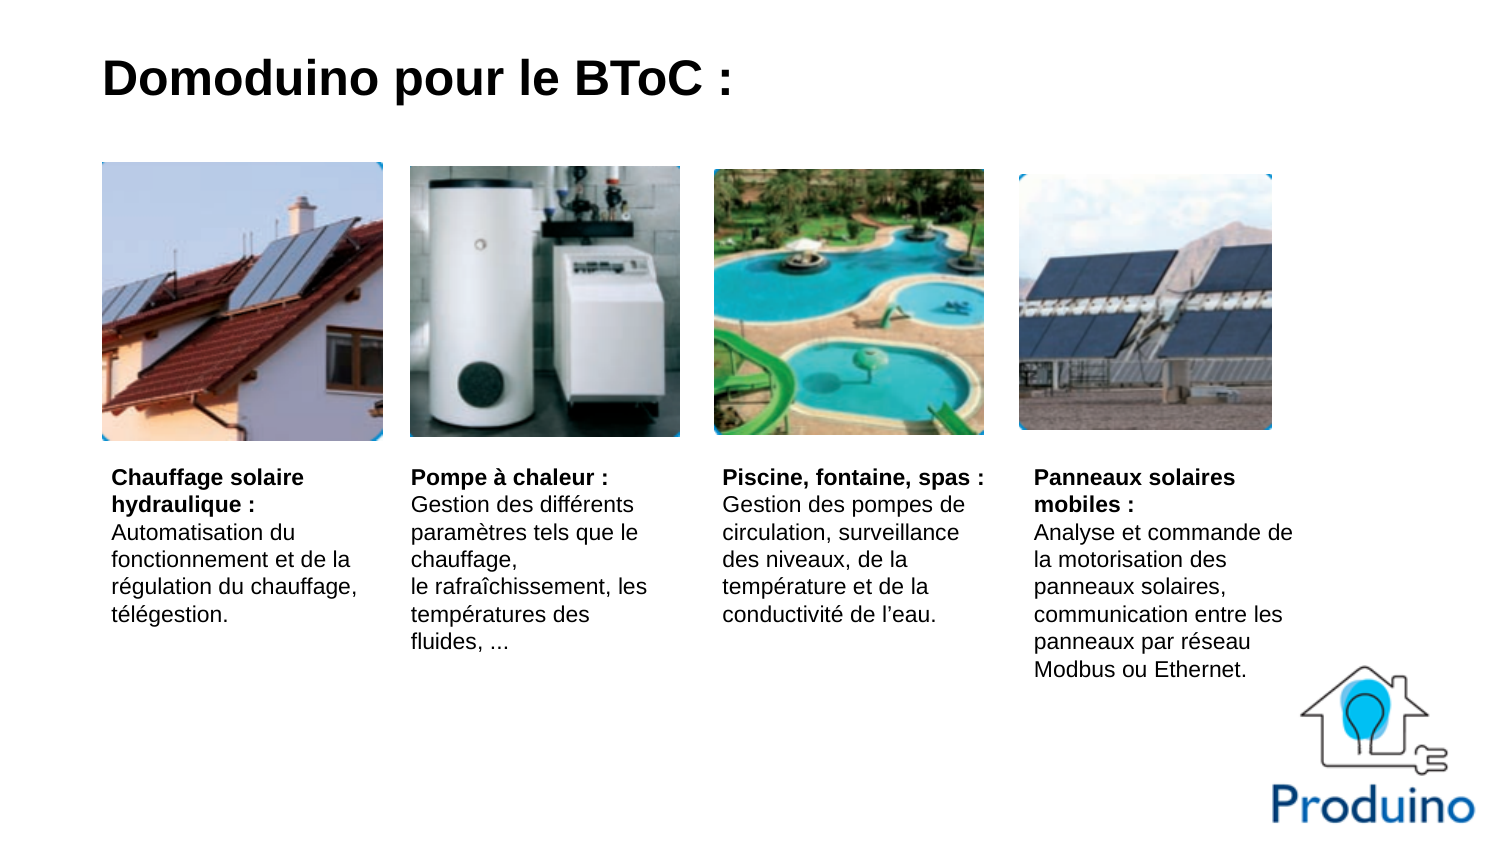

Domoduino pour le BToC :
Chauffage solaire hydraulique :
Automatisation du fonctionnement et de la régulation du chauffage, télégestion.
Pompe à chaleur :
Gestion des différents paramètres tels que le chauffage,
le rafraîchissement, les températures des fluides, ...
Piscine, fontaine, spas :
Gestion des pompes de circulation, surveillance des niveaux, de la température et de la conductivité de l’eau.
Panneaux solaires mobiles :
Analyse et commande de la motorisation des panneaux solaires, communication entre les panneaux par réseau Modbus ou Ethernet.